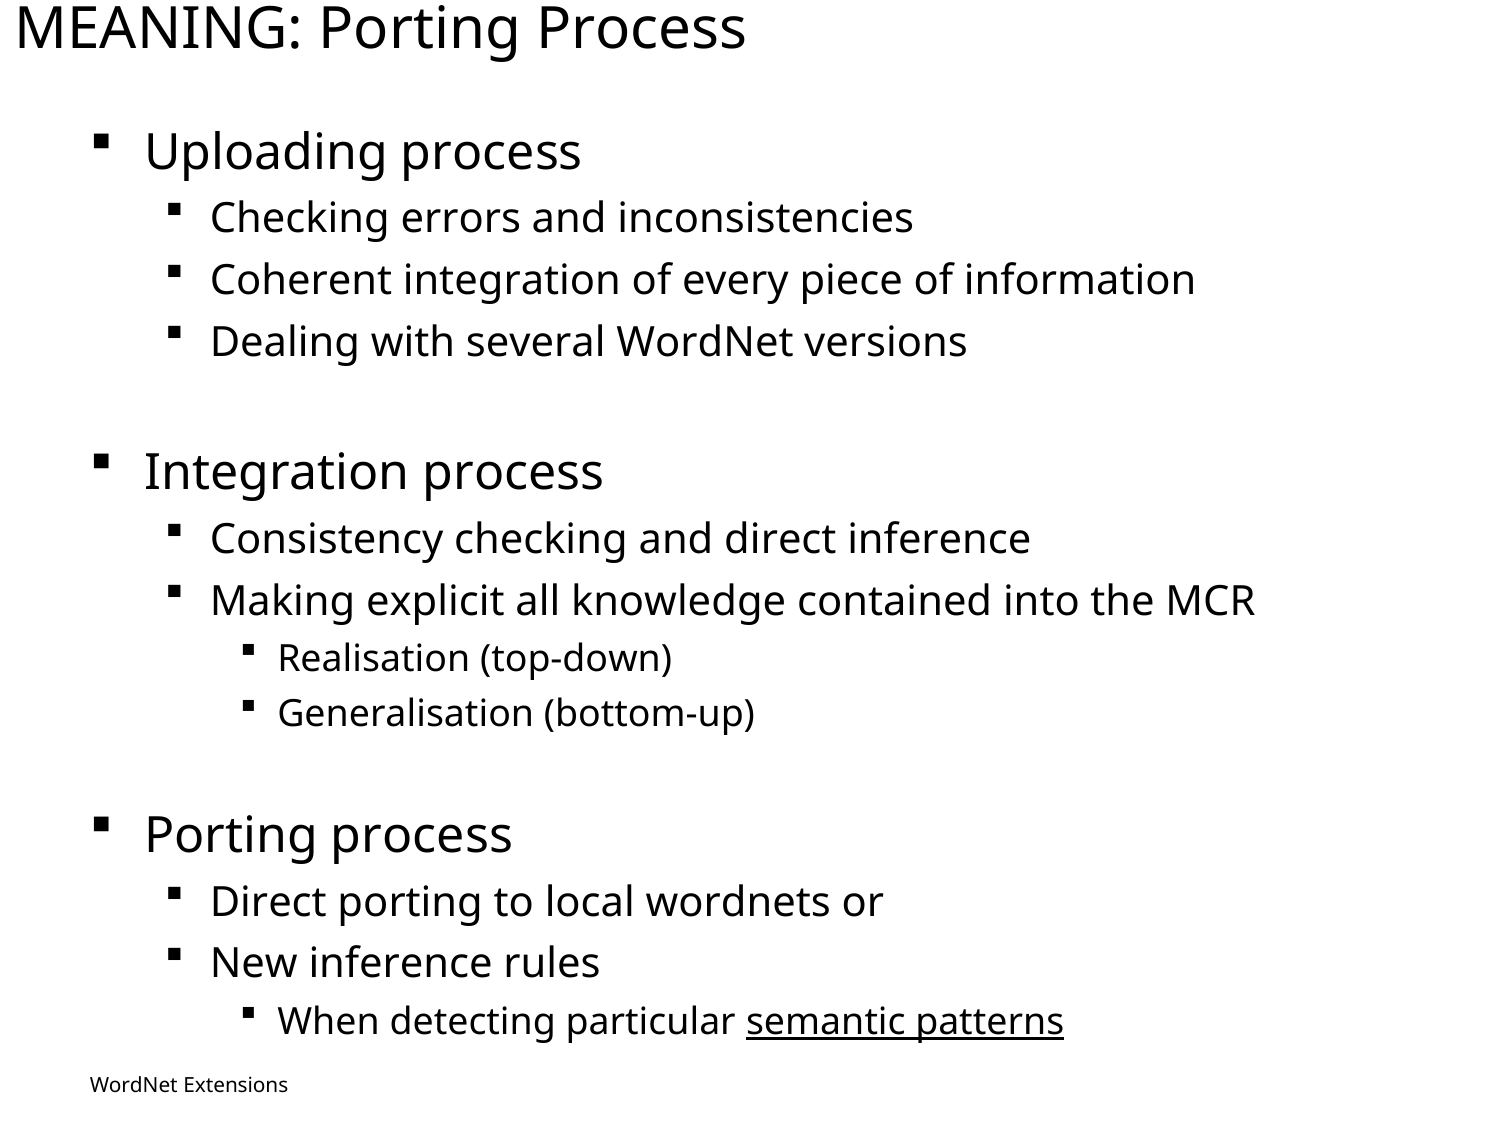

# MEANING: Porting Process
Uploading process
Checking errors and inconsistencies
Coherent integration of every piece of information
Dealing with several WordNet versions
Integration process
Consistency checking and direct inference
Making explicit all knowledge contained into the MCR
Realisation (top-down)
Generalisation (bottom-up)
Porting process
Direct porting to local wordnets or
New inference rules
When detecting particular semantic patterns